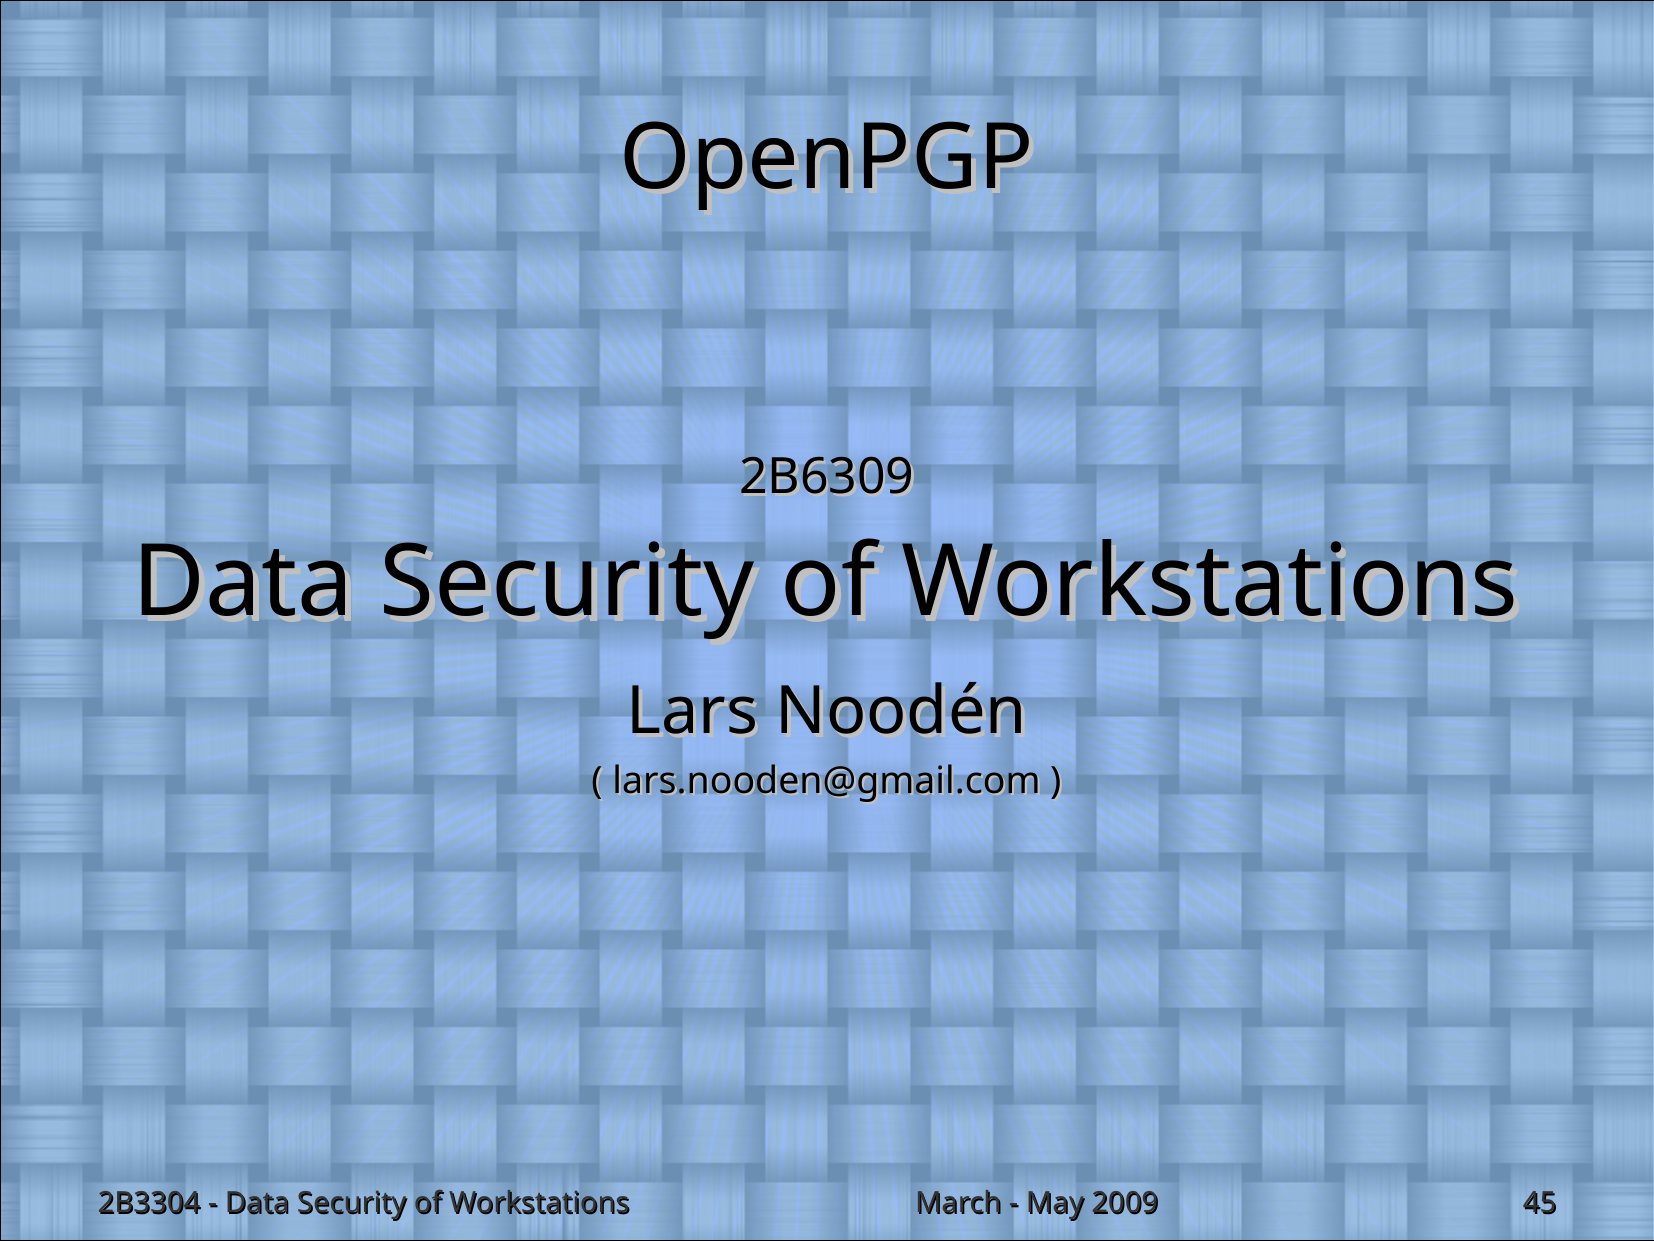

# OpenPGP
2B6309
Data Security of Workstations
Lars Noodén
( lars.nooden@gmail.com )